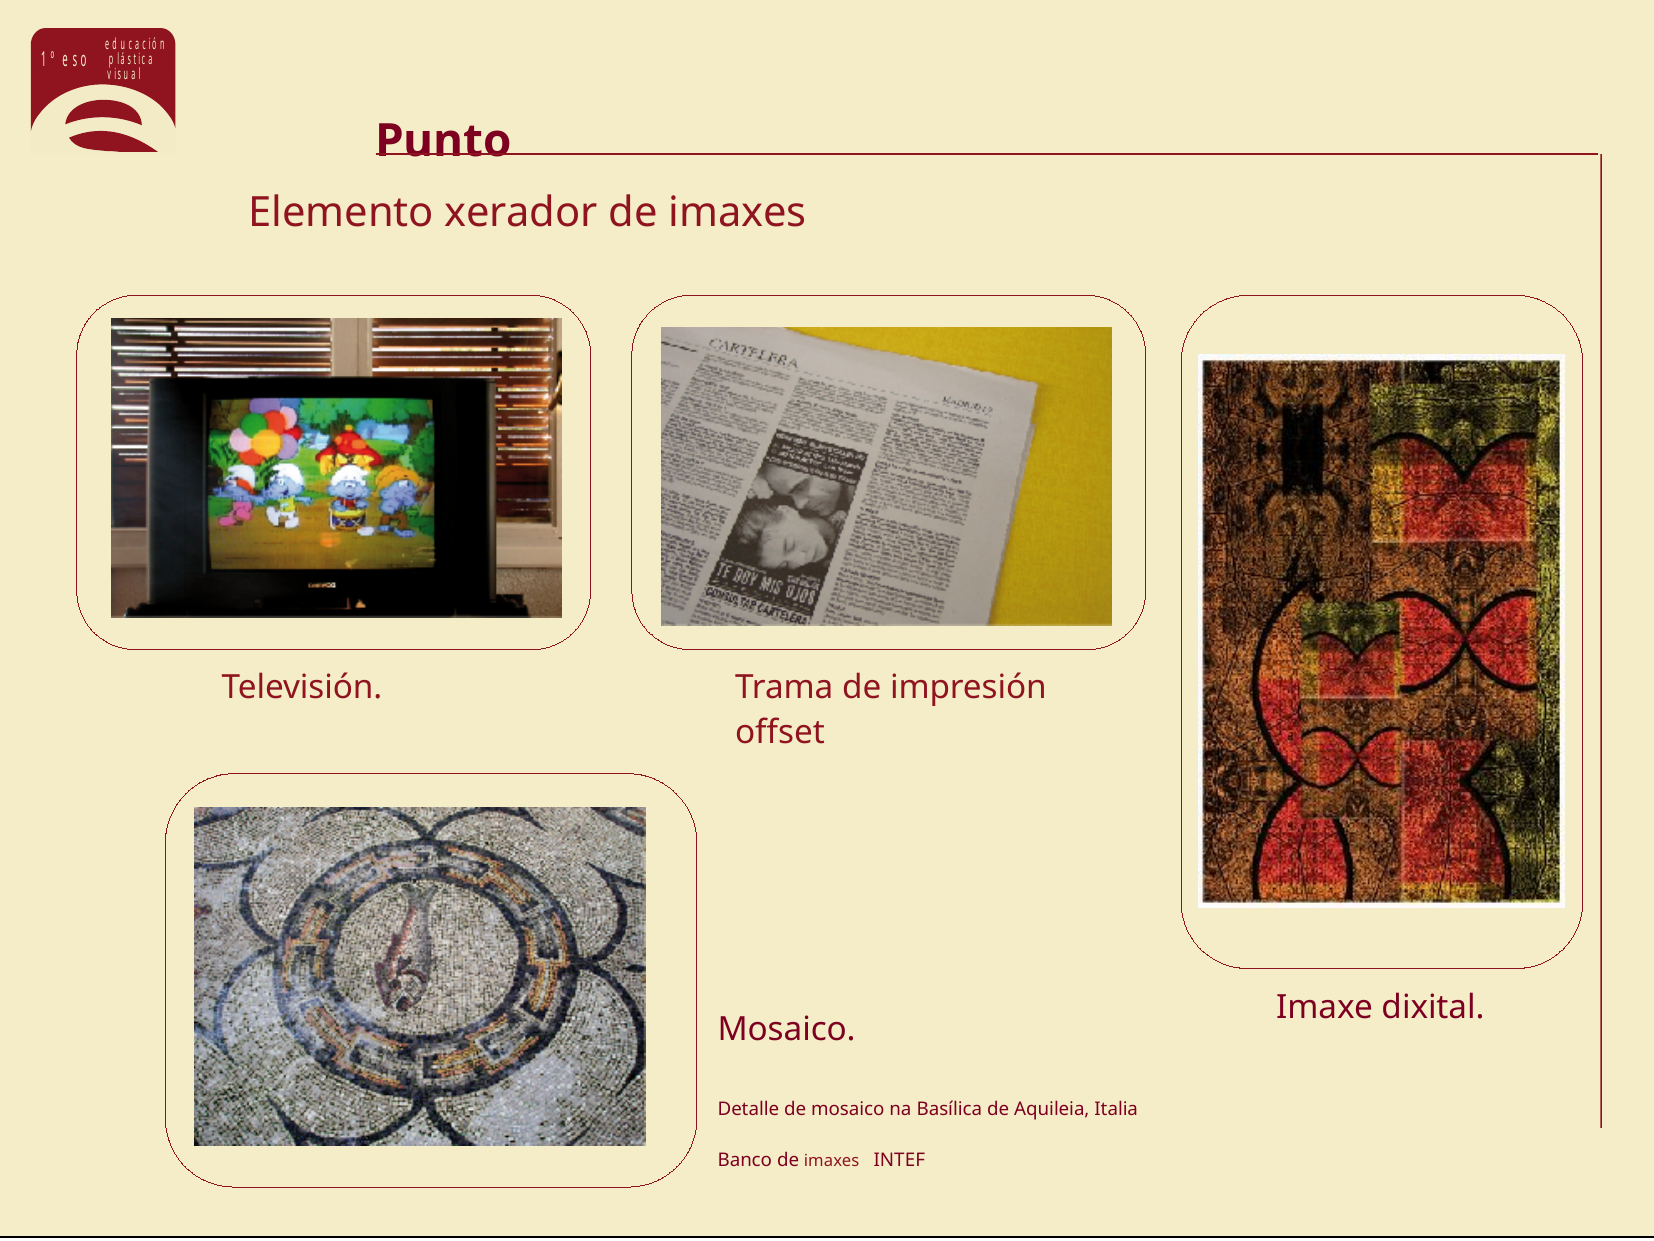

Punto
Elemento xerador de imaxes
#
 Televisión.
Trama de impresión
offset
Imaxe dixital.
Mosaico.
Detalle de mosaico na Basílica de Aquileia, Italia
Banco de imaxes INTEF